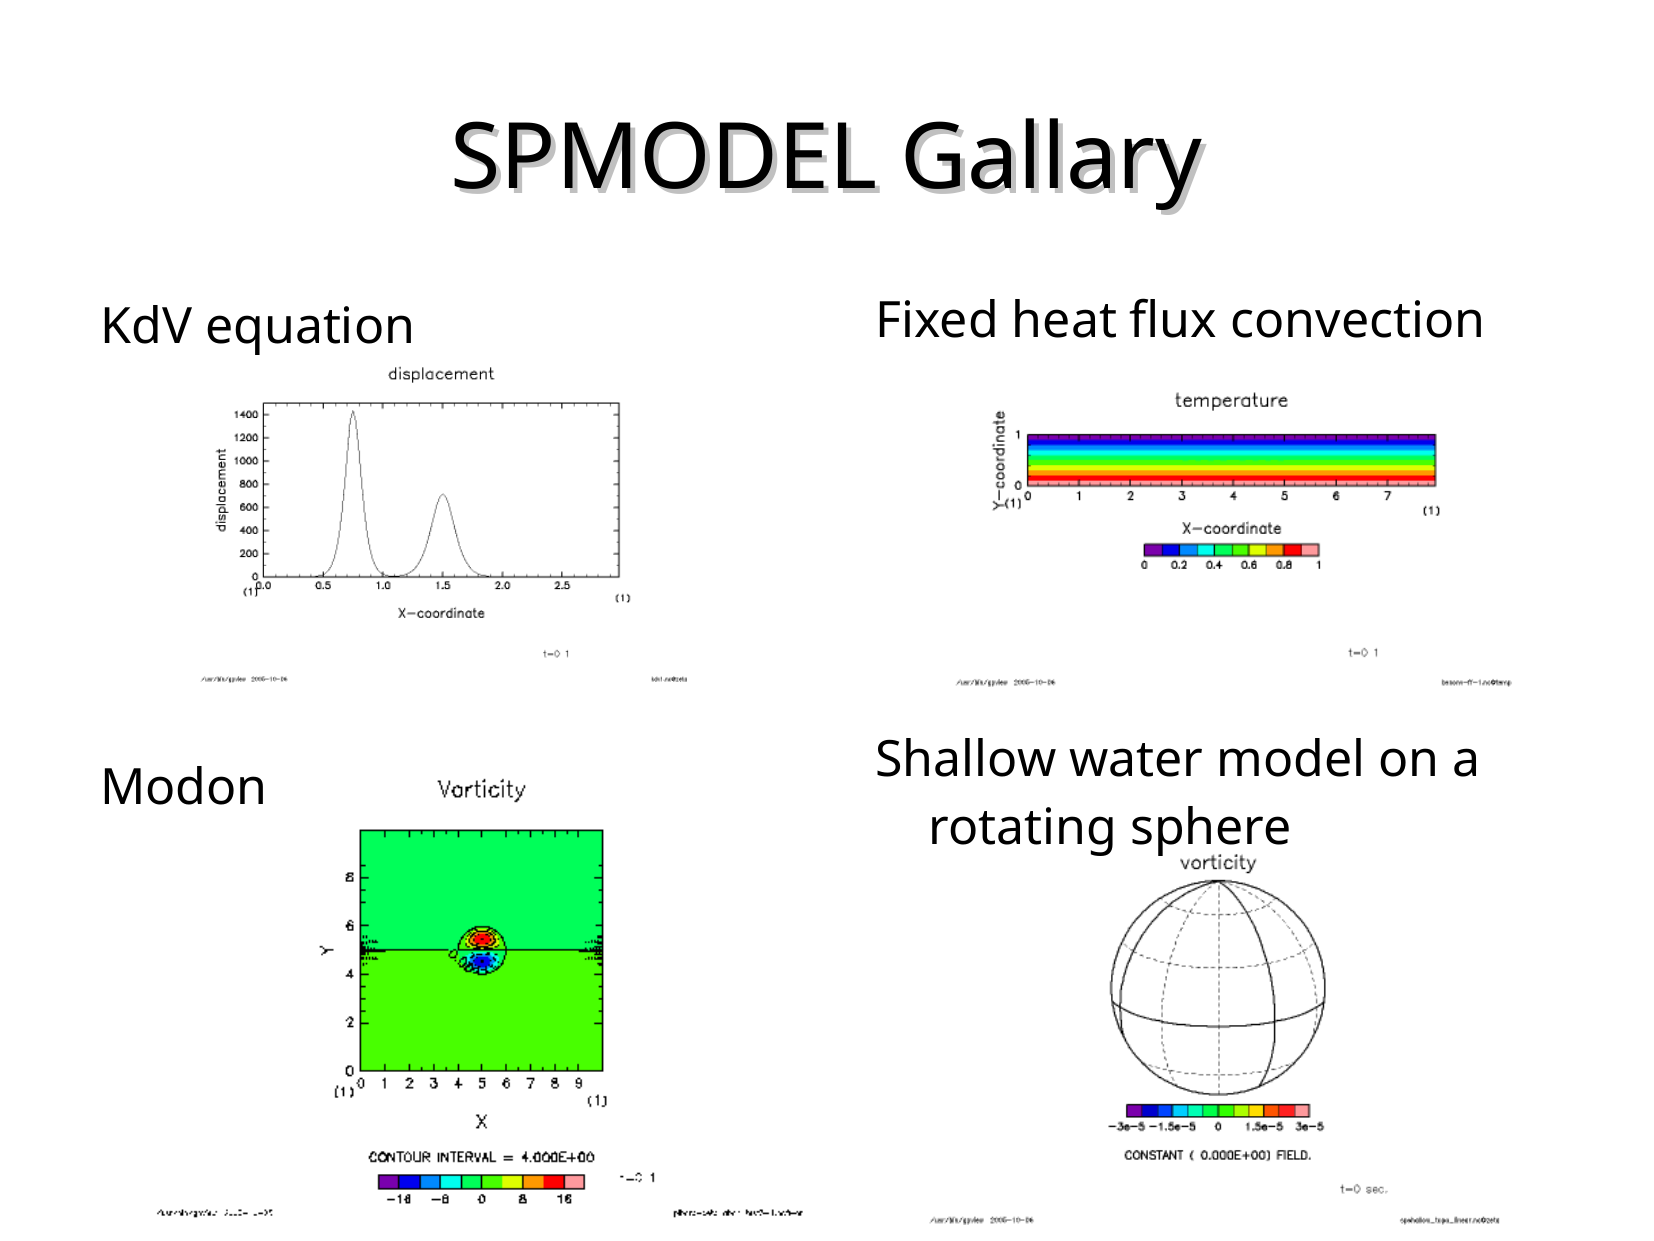

# SPMODEL Gallary
Fixed heat flux convection
Shallow water model on a rotating sphere
KdV equation
Modon